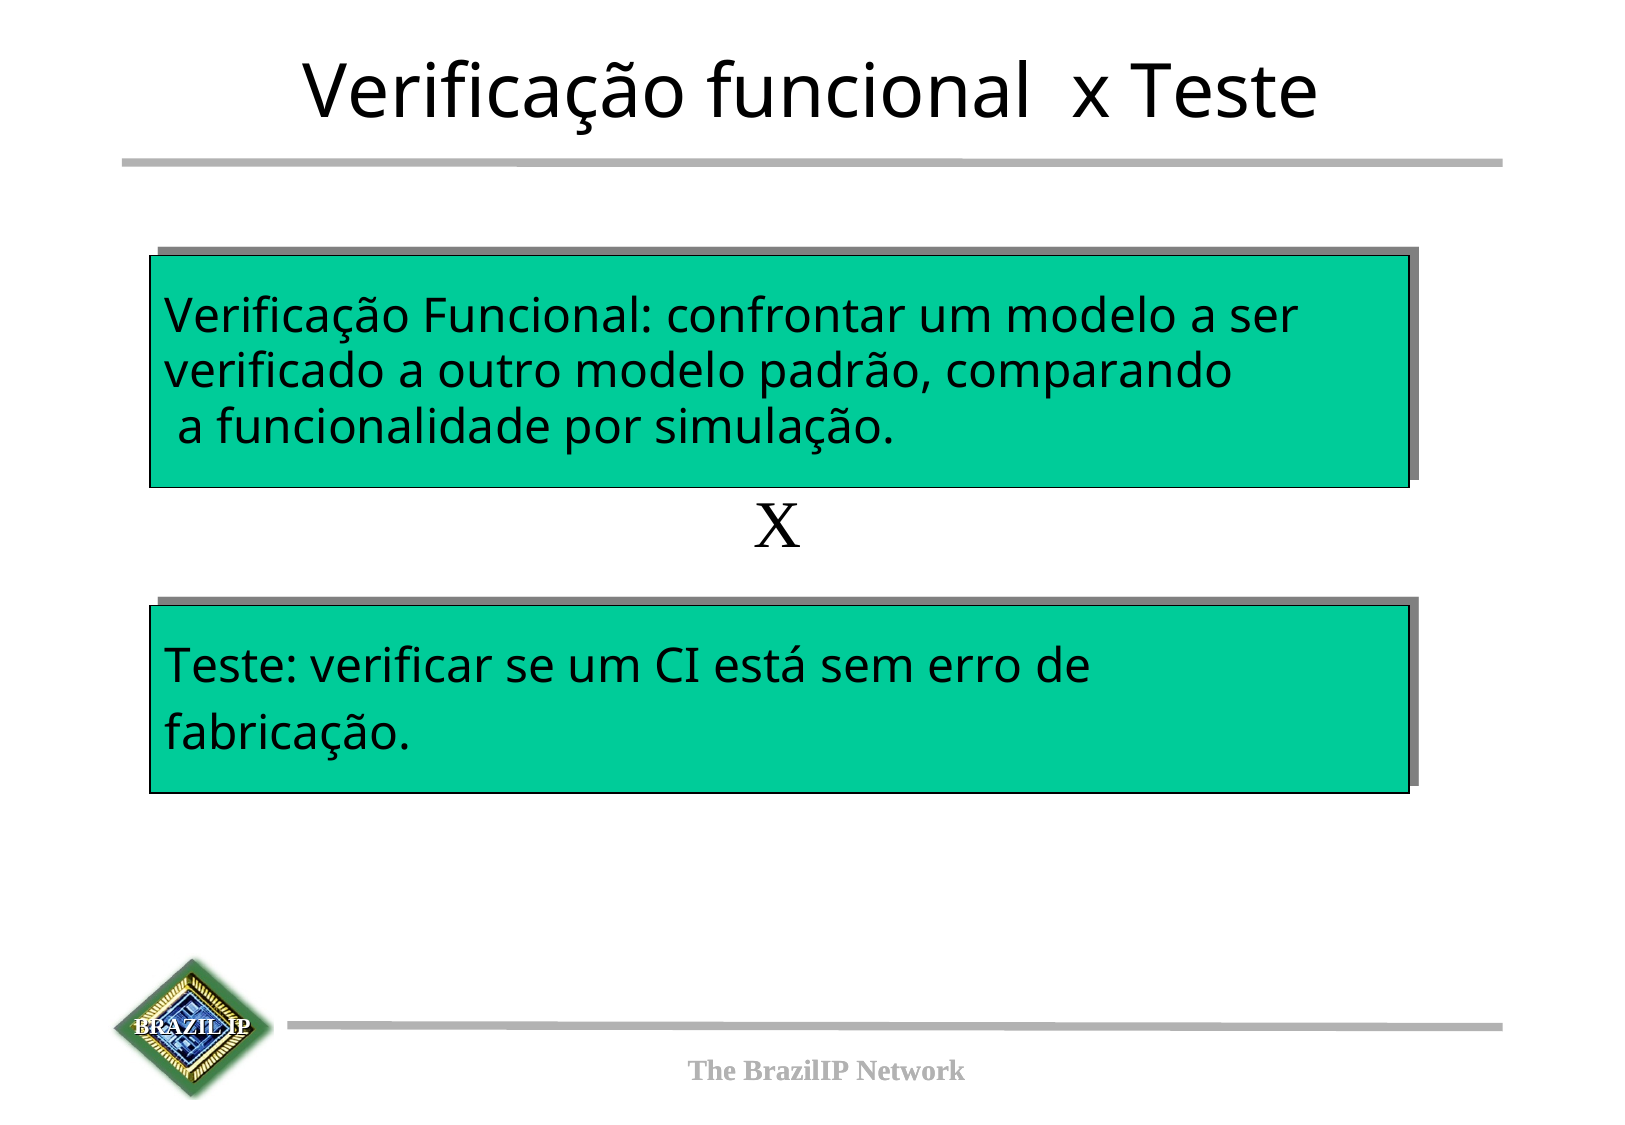

# Verificação funcional x Teste
Verificação Funcional: confrontar um modelo a ser
verificado a outro modelo padrão, comparando
 a funcionalidade por simulação.
X
Teste: verificar se um CI está sem erro de
fabricação.